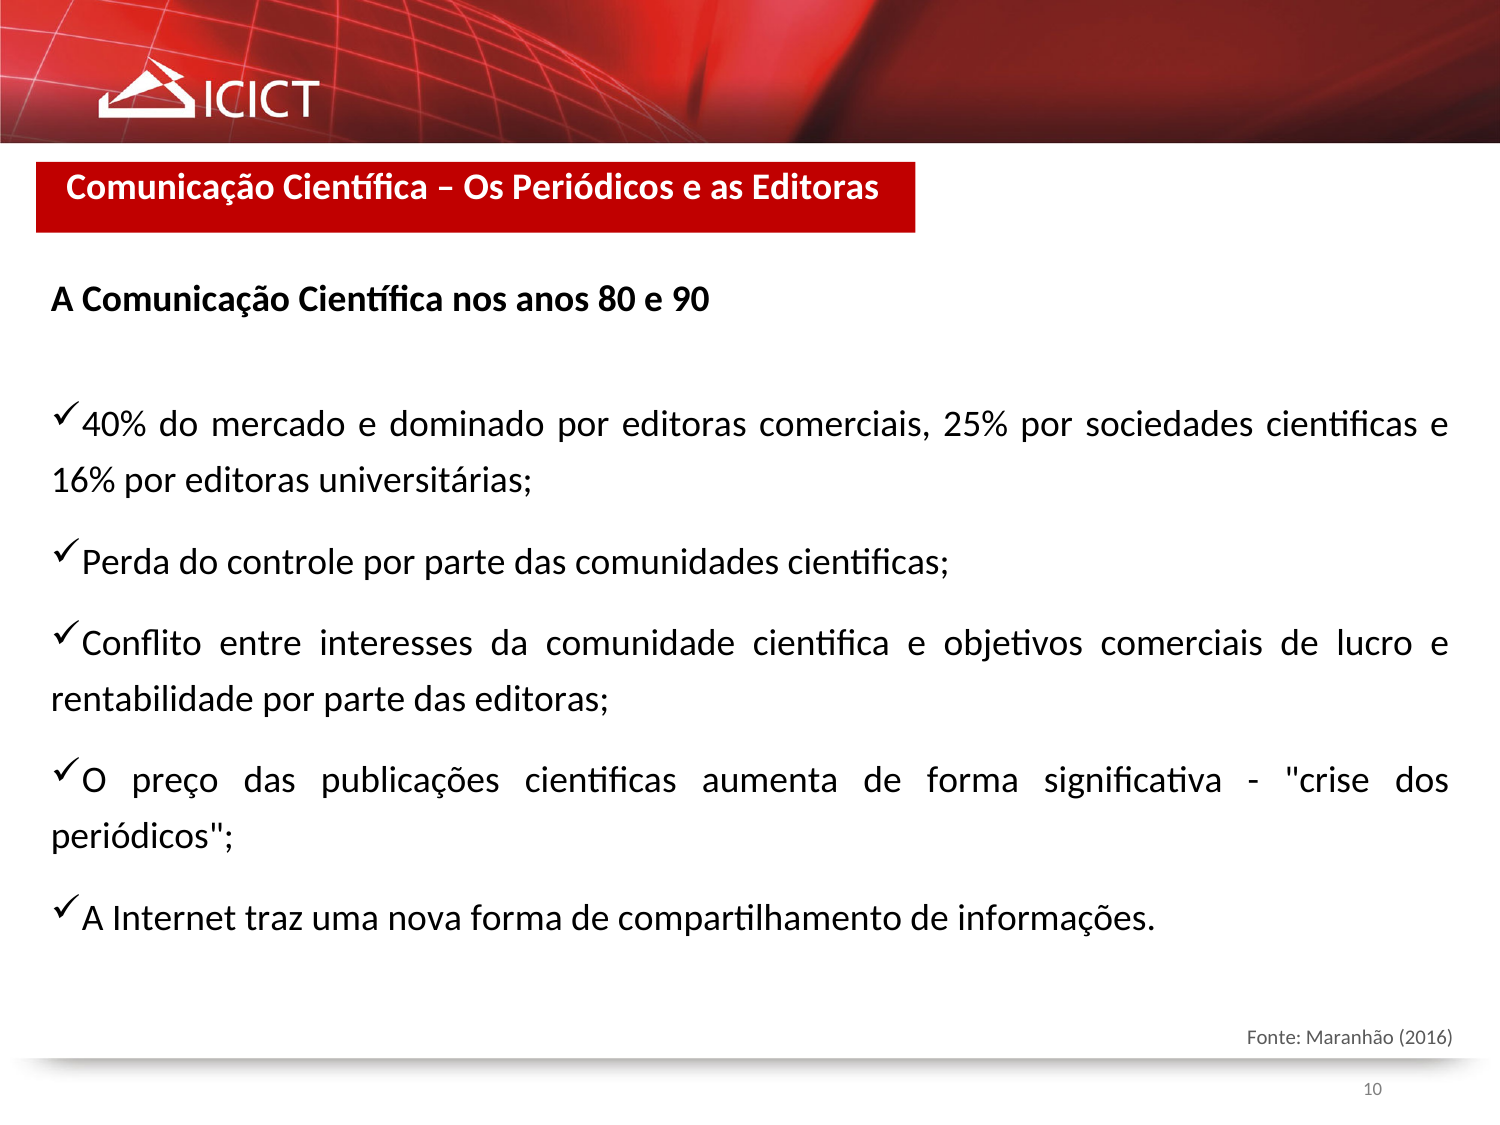

Comunicação Científica – Os Periódicos e as Editoras
A Comunicação Científica nos anos 80 e 90
40% do mercado e dominado por editoras comerciais, 25% por sociedades cientificas e 16% por editoras universitárias;
Perda do controle por parte das comunidades cientificas;
Conflito entre interesses da comunidade cientifica e objetivos comerciais de lucro e rentabilidade por parte das editoras;
O preço das publicações cientificas aumenta de forma significativa - "crise dos periódicos";
A Internet traz uma nova forma de compartilhamento de informações.
Fonte: Maranhão (2016)